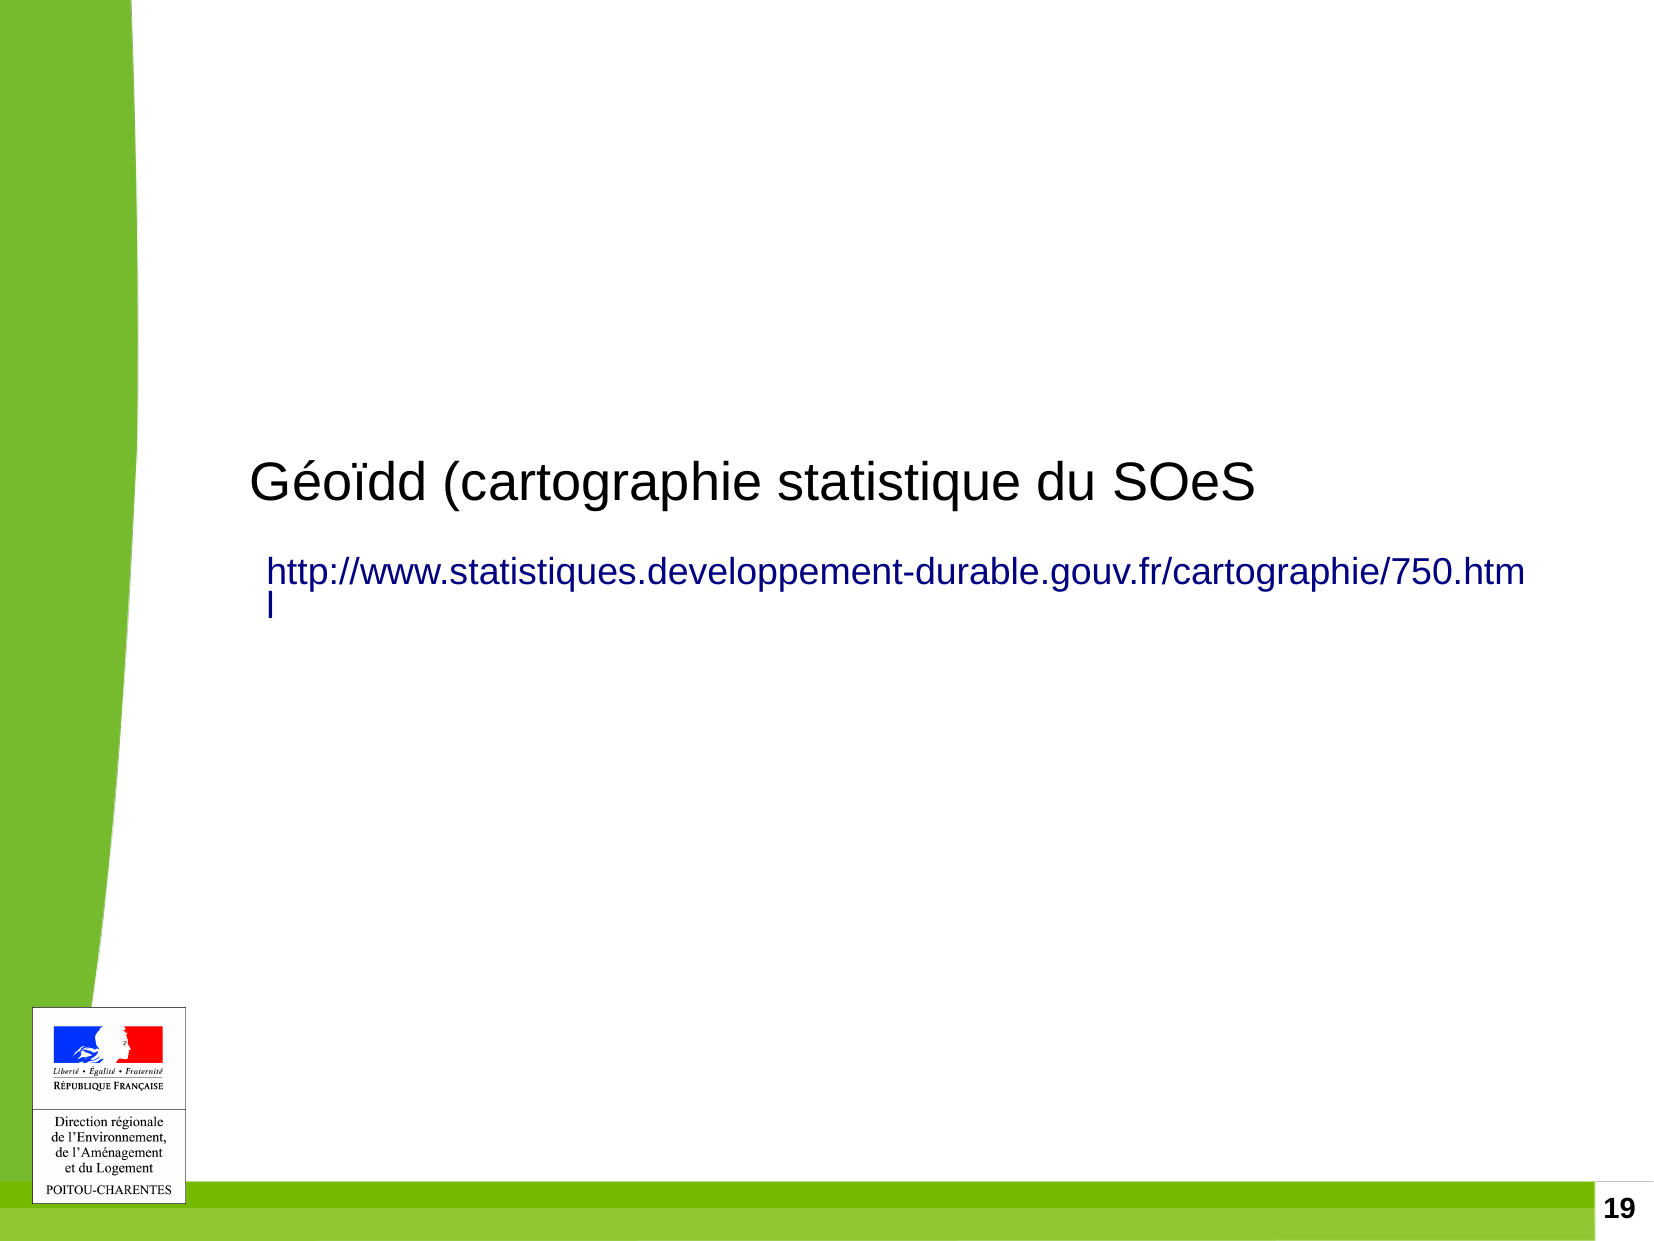

#
Géoïdd (cartographie statistique du SOeS
http://www.statistiques.developpement-durable.gouv.fr/cartographie/750.html